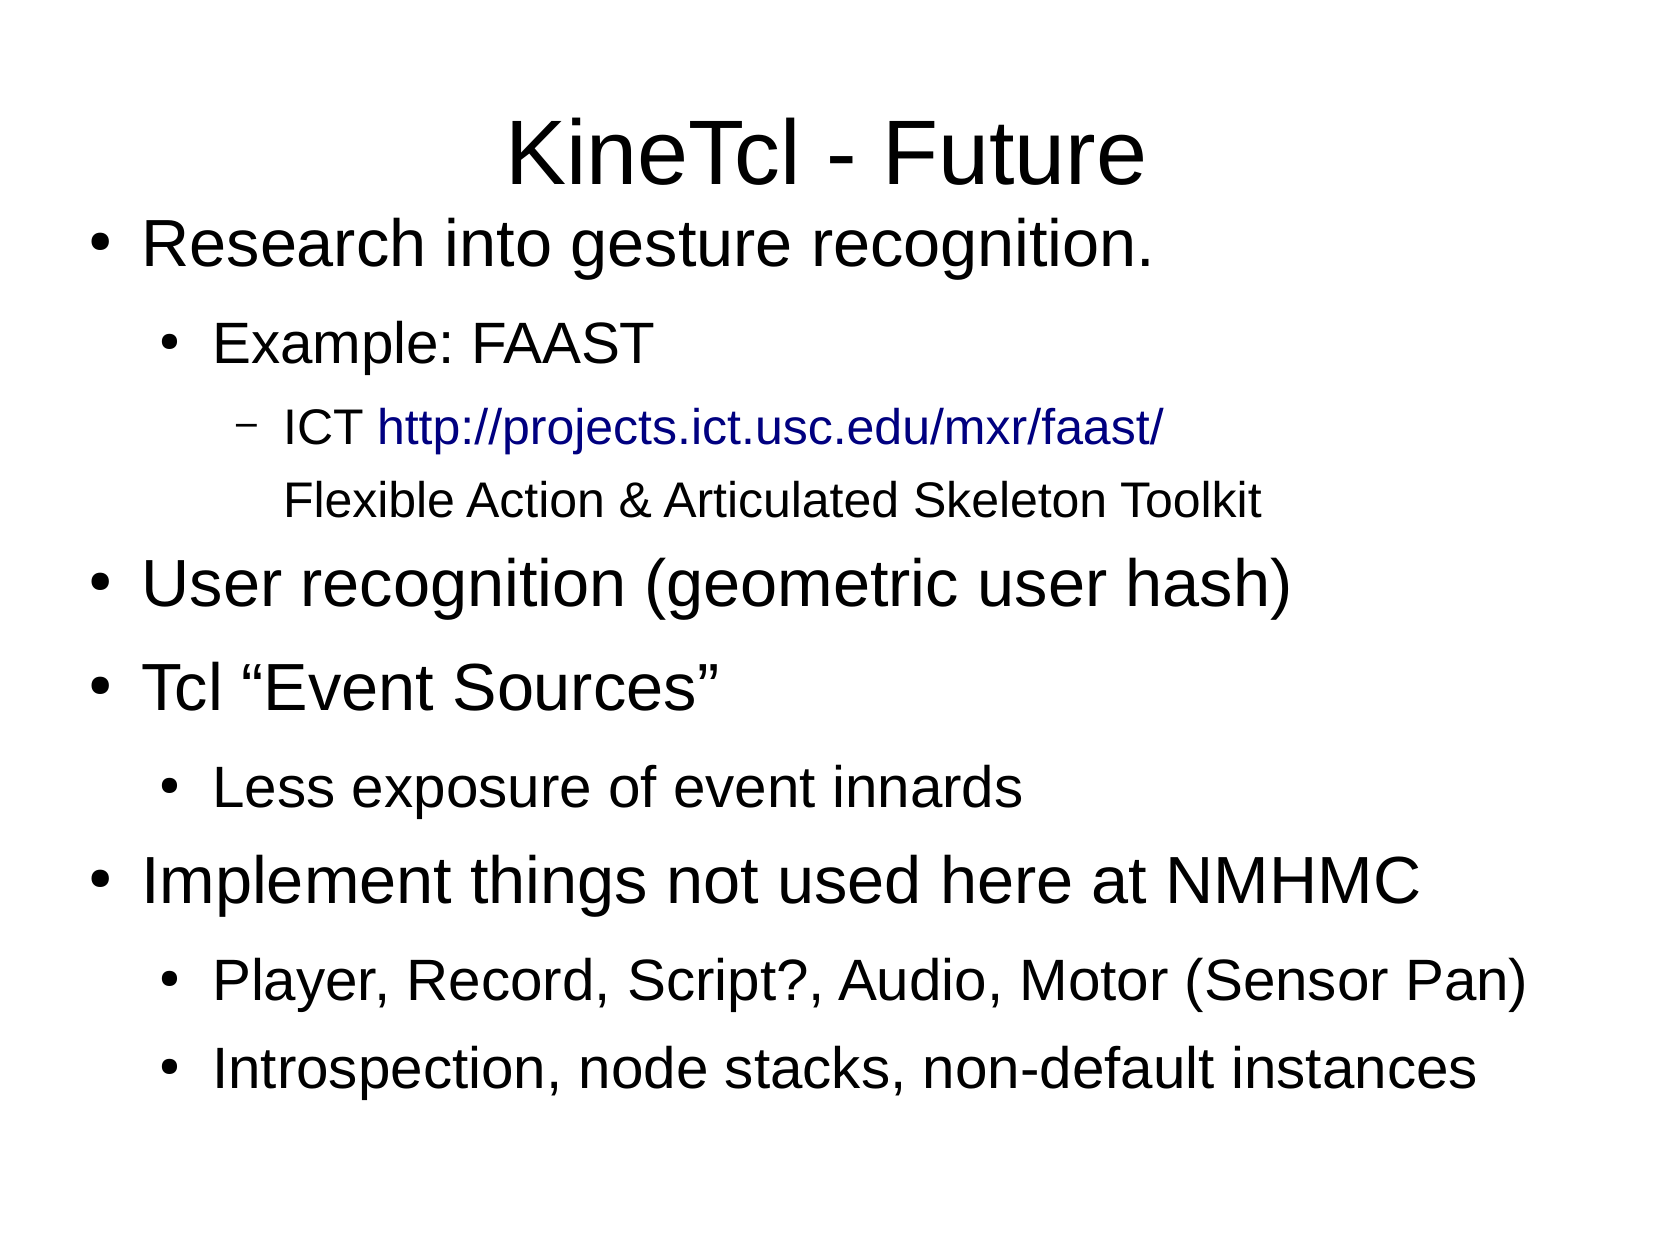

# KineTcl - Future
Research into gesture recognition.
Example: FAAST
ICT http://projects.ict.usc.edu/mxr/faast/
Flexible Action & Articulated Skeleton Toolkit
User recognition (geometric user hash)
Tcl “Event Sources”
Less exposure of event innards
Implement things not used here at NMHMC
Player, Record, Script?, Audio, Motor (Sensor Pan)
Introspection, node stacks, non-default instances